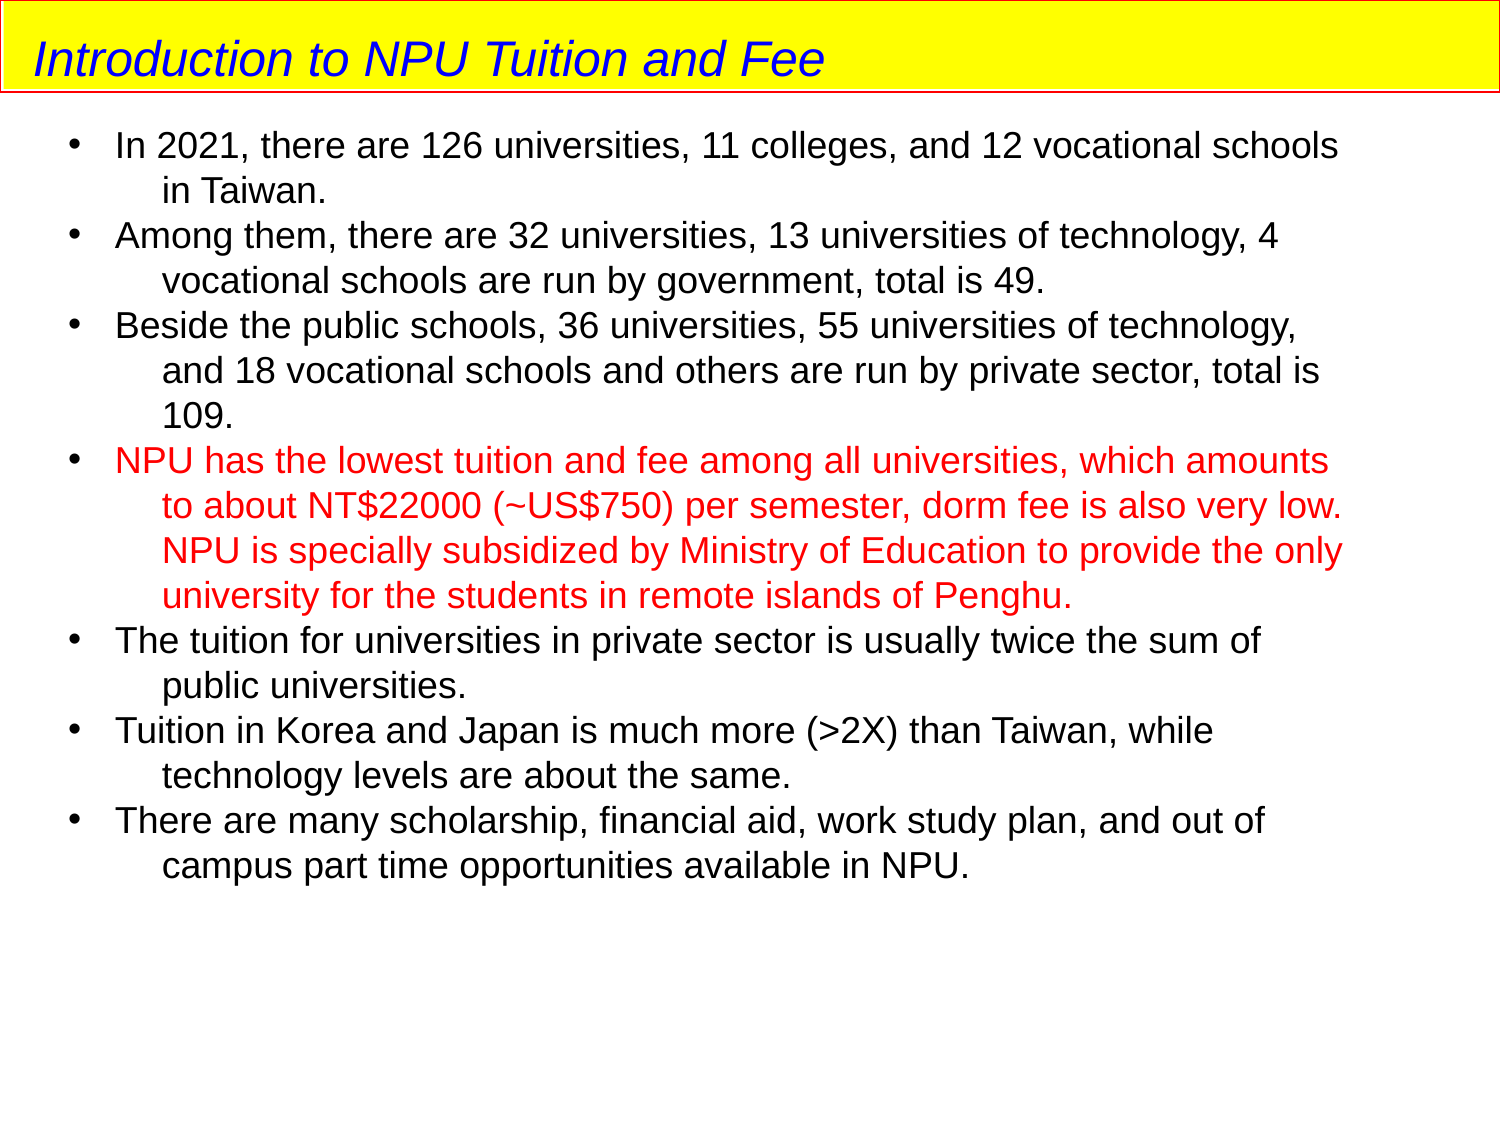

Introduction to NPU Tuition and Fee
In 2021, there are 126 universities, 11 colleges, and 12 vocational schools in Taiwan.
Among them, there are 32 universities, 13 universities of technology, 4 vocational schools are run by government, total is 49.
Beside the public schools, 36 universities, 55 universities of technology, and 18 vocational schools and others are run by private sector, total is 109.
NPU has the lowest tuition and fee among all universities, which amounts to about NT$22000 (~US$750) per semester, dorm fee is also very low. NPU is specially subsidized by Ministry of Education to provide the only university for the students in remote islands of Penghu.
The tuition for universities in private sector is usually twice the sum of public universities.
Tuition in Korea and Japan is much more (>2X) than Taiwan, while technology levels are about the same.
There are many scholarship, financial aid, work study plan, and out of campus part time opportunities available in NPU.